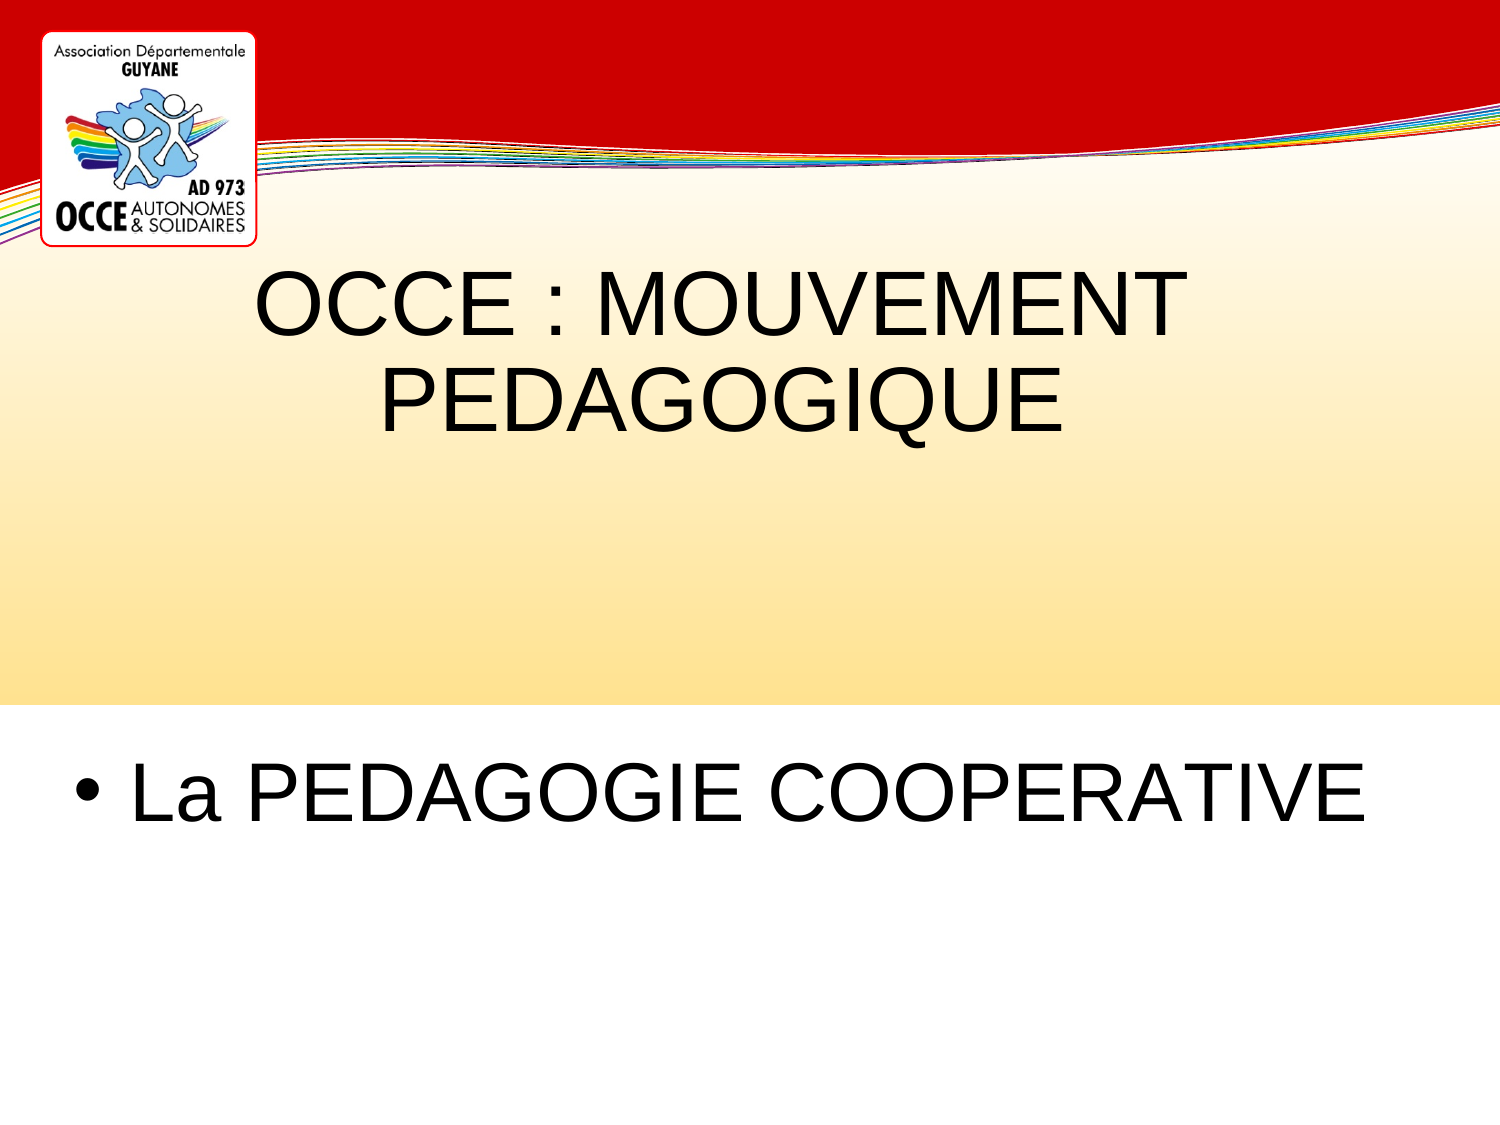

# OCCE : MOUVEMENT PEDAGOGIQUE
La PEDAGOGIE COOPERATIVE